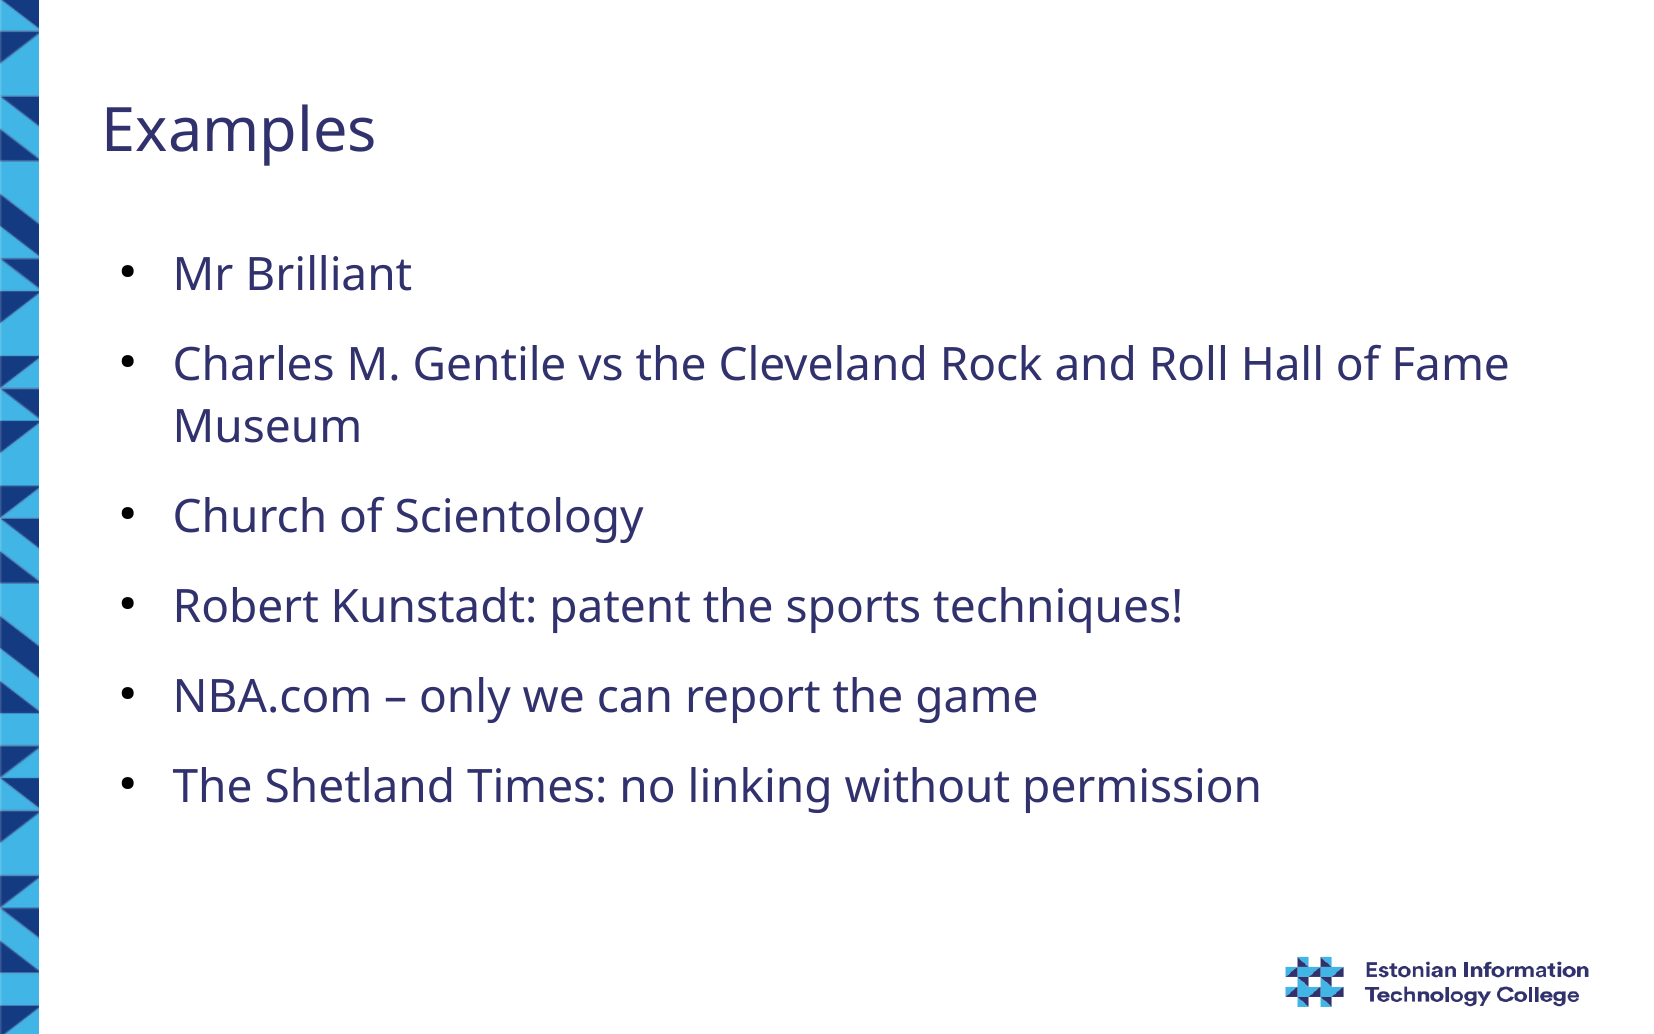

# Examples
Mr Brilliant
Charles M. Gentile vs the Cleveland Rock and Roll Hall of Fame Museum
Church of Scientology
Robert Kunstadt: patent the sports techniques!
NBA.com – only we can report the game
The Shetland Times: no linking without permission